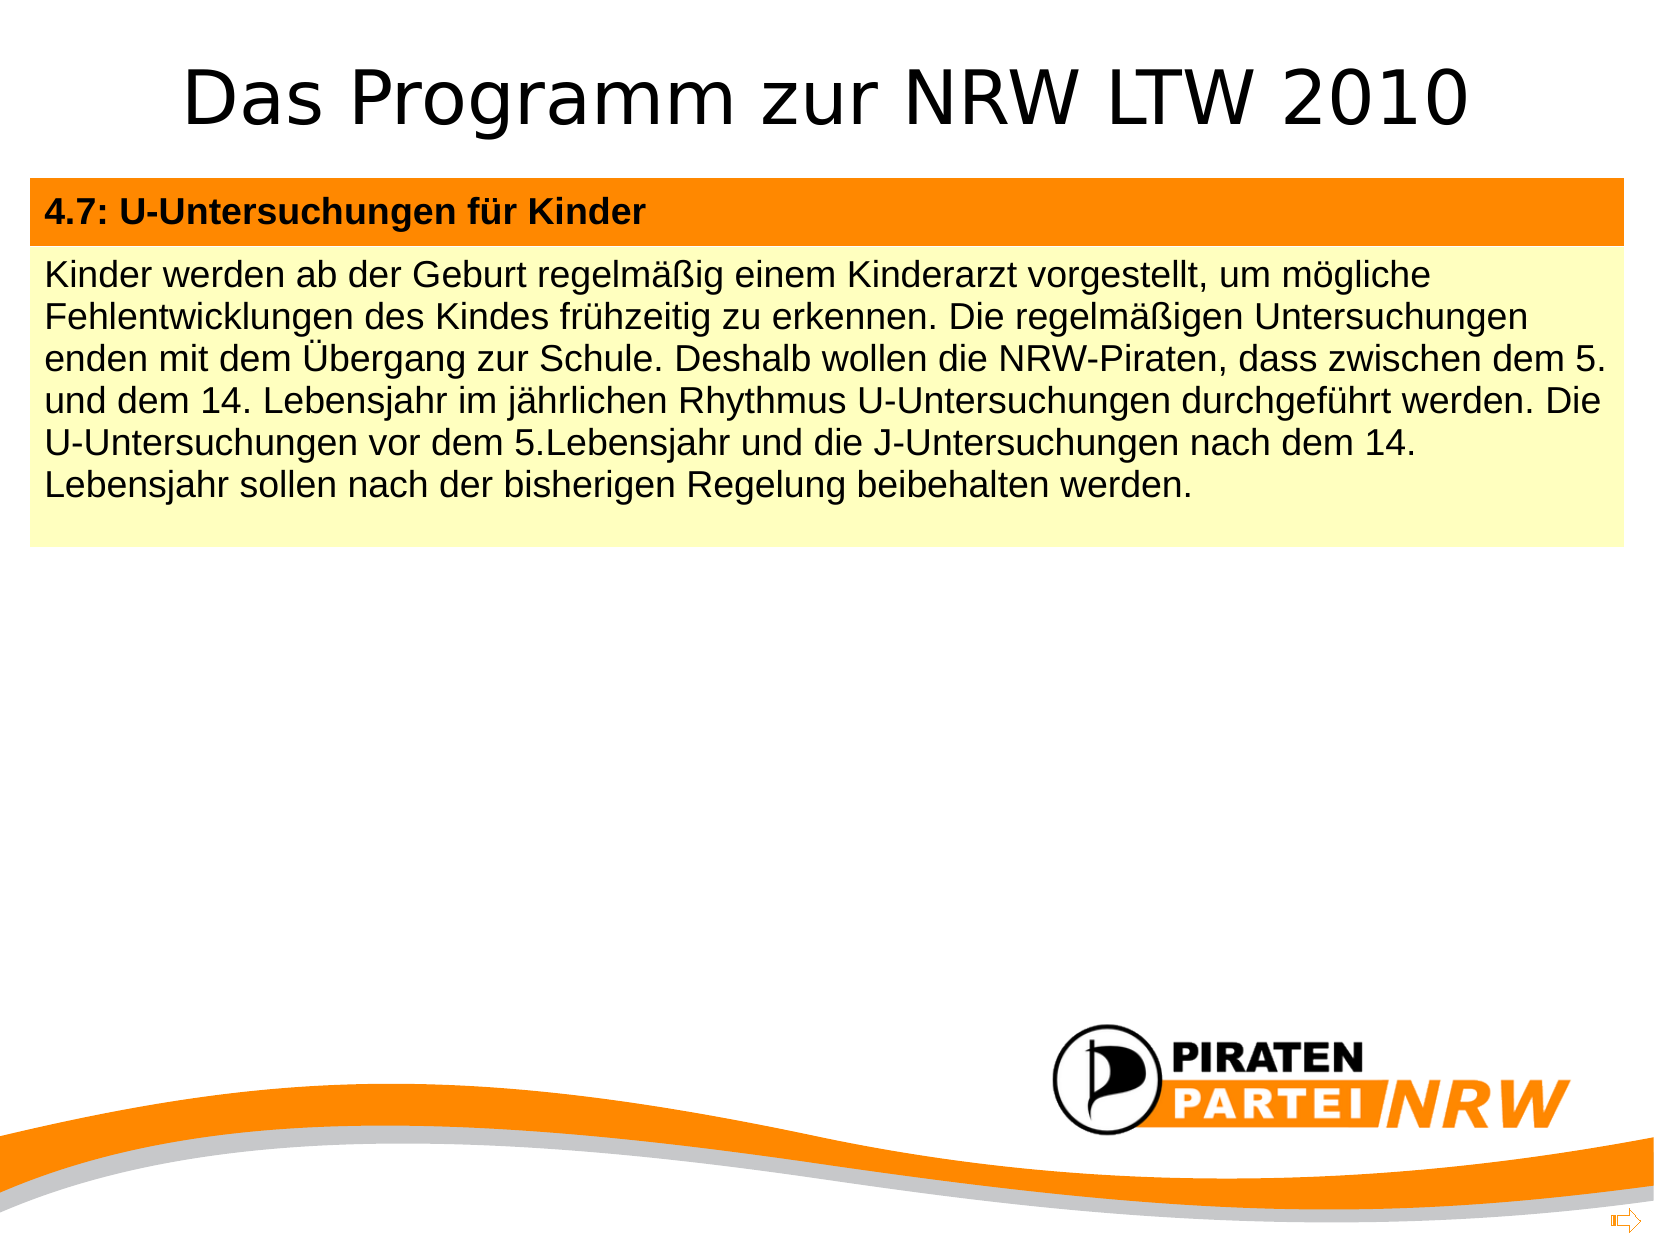

# Das Programm zur NRW LTW 2010
| 4.7: ﻿U-Untersuchungen für Kinder |
| --- |
| Kinder werden ab der Geburt regelmäßig einem Kinderarzt vorgestellt, um mögliche Fehlentwicklungen des Kindes frühzeitig zu erkennen. Die regelmäßigen Untersuchungen enden mit dem Übergang zur Schule. Deshalb wollen die NRW-Piraten, dass zwischen dem 5. und dem 14. Lebensjahr im jährlichen Rhythmus U-Untersuchungen durchgeführt werden. Die U-Untersuchungen vor dem 5.Lebensjahr und die J-Untersuchungen nach dem 14. Lebensjahr sollen nach der bisherigen Regelung beibehalten werden. |